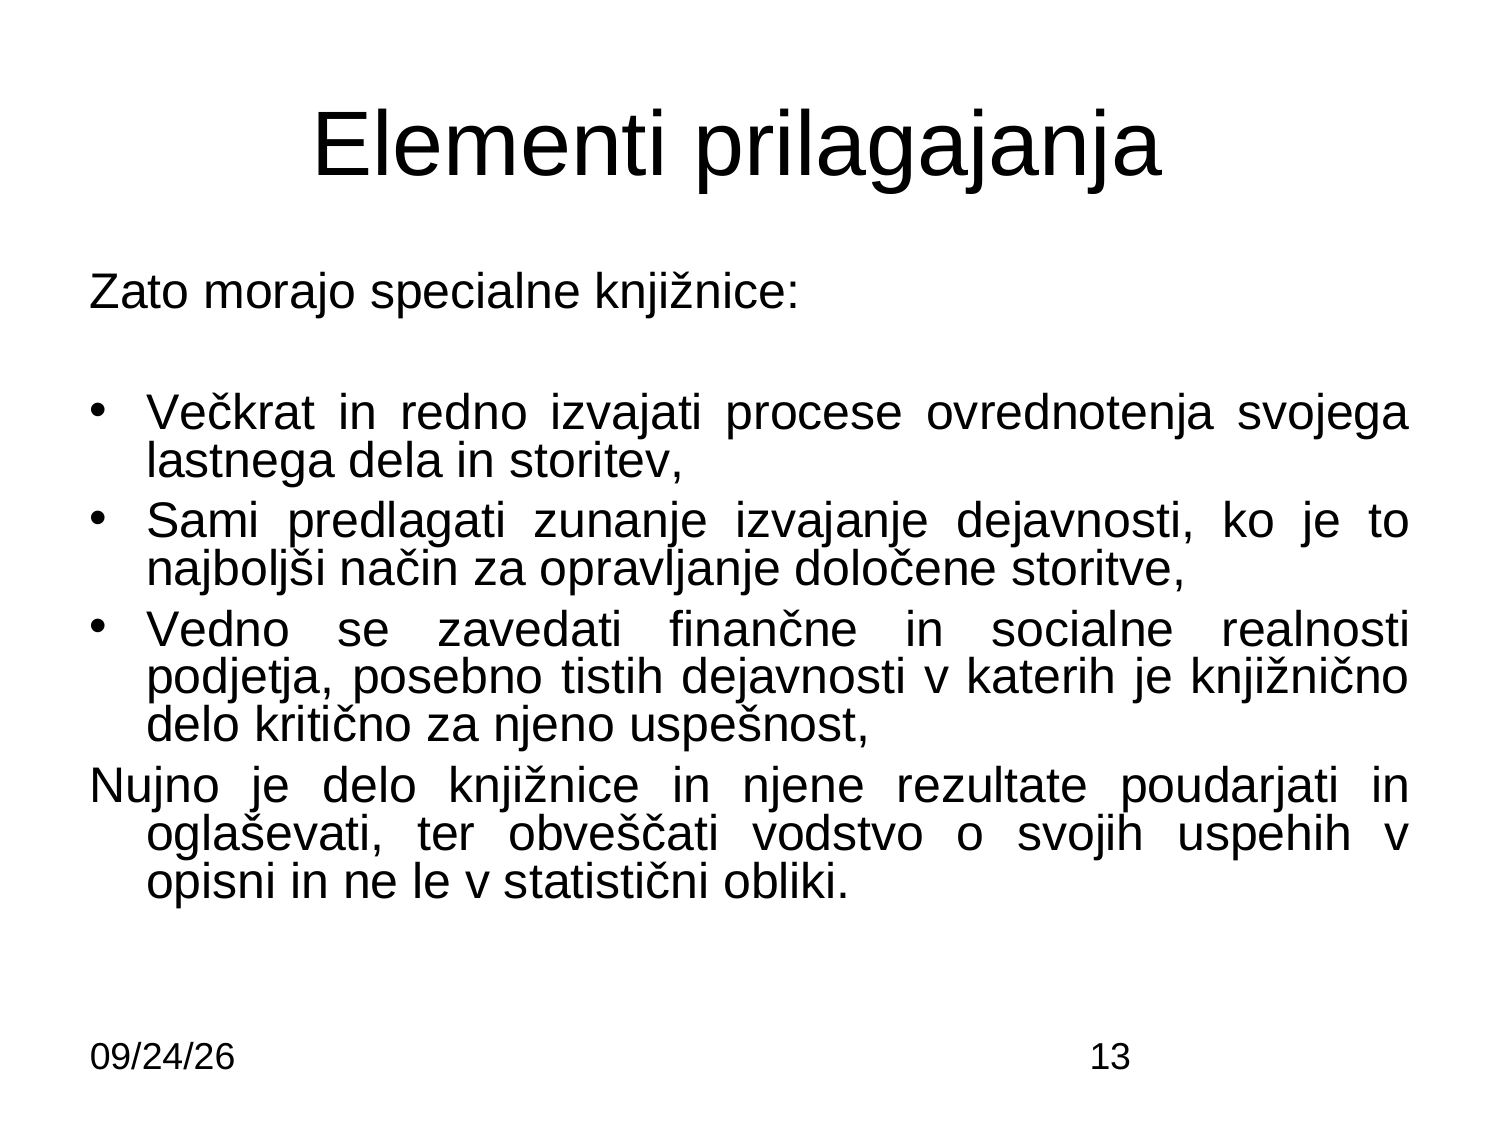

# Elementi prilagajanja
Zato morajo specialne knjižnice:
Večkrat in redno izvajati procese ovrednotenja svojega lastnega dela in storitev,
Sami predlagati zunanje izvajanje dejavnosti, ko je to najboljši način za opravljanje določene storitve,
Vedno se zavedati finančne in socialne realnosti podjetja, posebno tistih dejavnosti v katerih je knjižnično delo kritično za njeno uspešnost,
Nujno je delo knjižnice in njene rezultate poudarjati in oglaševati, ter obveščati vodstvo o svojih uspehih v opisni in ne le v statistični obliki.
13